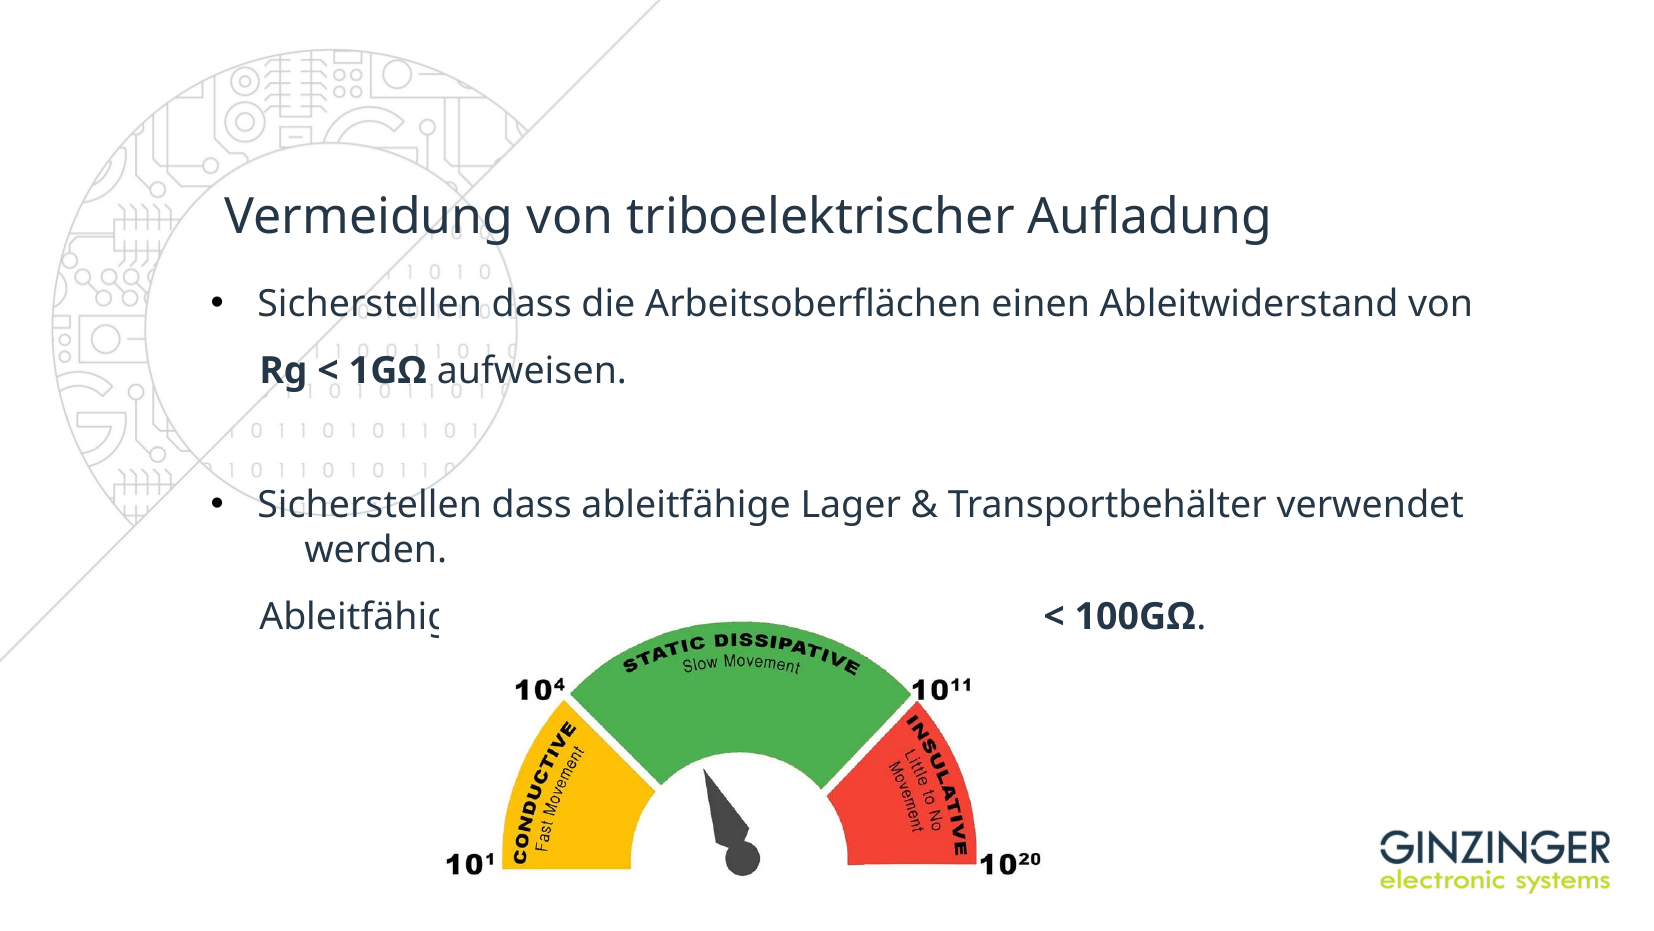

# Vermeidung von triboelektrischer Aufladung
Sicherstellen dass die Arbeitsoberflächen einen Ableitwiderstand von
 Rg < 1GΩ aufweisen.
Sicherstellen dass ableitfähige Lager & Transportbehälter verwendet werden.
 Ableitfähig ist alles im Bereich von 10kΩ < R < 100GΩ.